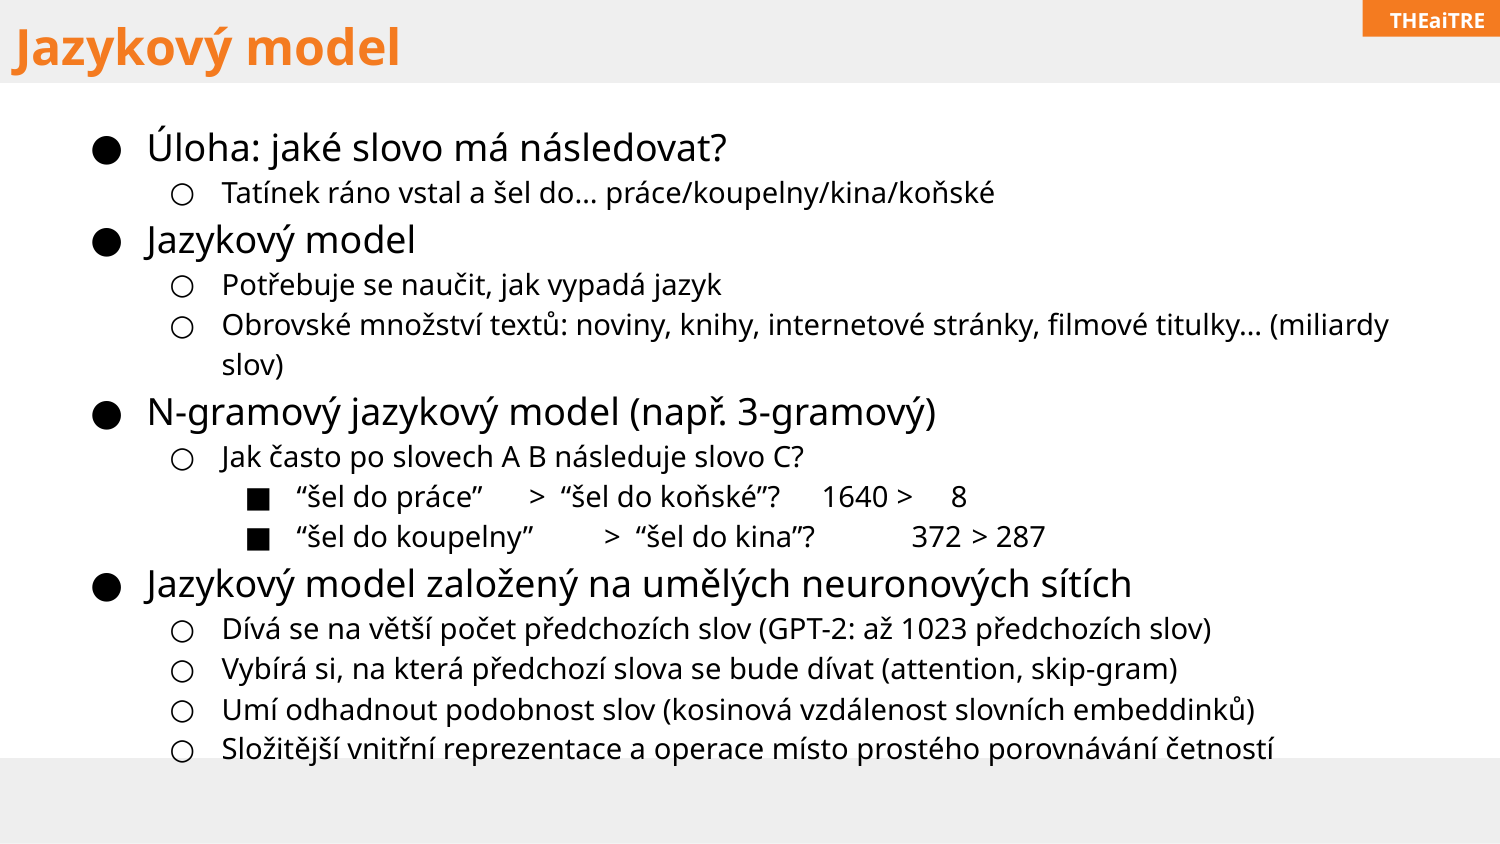

Jazykový model
THEaiTRE
# Úloha: jaké slovo má následovat?
Tatínek ráno vstal a šel do… práce/koupelny/kina/koňské
Jazykový model
Potřebuje se naučit, jak vypadá jazyk
Obrovské množství textů: noviny, knihy, internetové stránky, filmové titulky… (miliardy slov)
N-gramový jazykový model (např. 3-gramový)
Jak často po slovech A B následuje slovo C?
“šel do práce” 	 > “šel do koňské”?	1640	> 8
“šel do koupelny”	 > “šel do kina”?		 372	> 287
Jazykový model založený na umělých neuronových sítích
Dívá se na větší počet předchozích slov (GPT-2: až 1023 předchozích slov)
Vybírá si, na která předchozí slova se bude dívat (attention, skip-gram)
Umí odhadnout podobnost slov (kosinová vzdálenost slovních embeddinků)
Složitější vnitřní reprezentace a operace místo prostého porovnávání četností